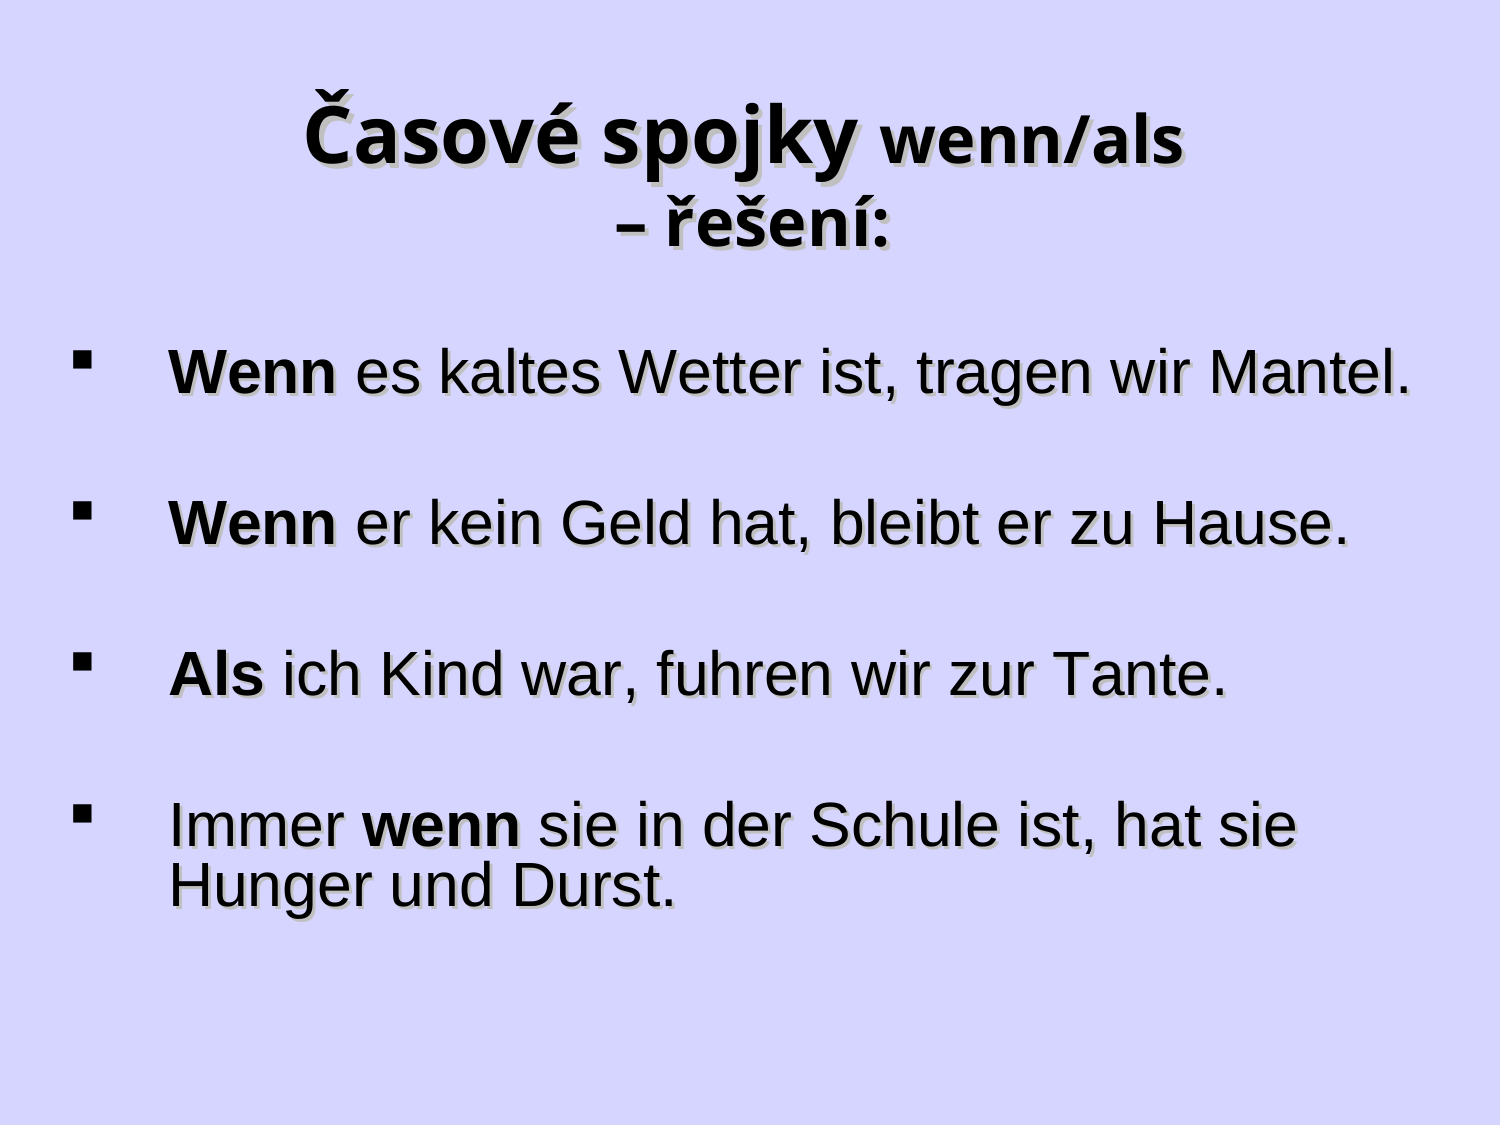

# Časové spojky wenn/als – řešení:
Wenn es kaltes Wetter ist, tragen wir Mantel.
Wenn er kein Geld hat, bleibt er zu Hause.
Als ich Kind war, fuhren wir zur Tante.
Immer wenn sie in der Schule ist, hat sie Hunger und Durst.